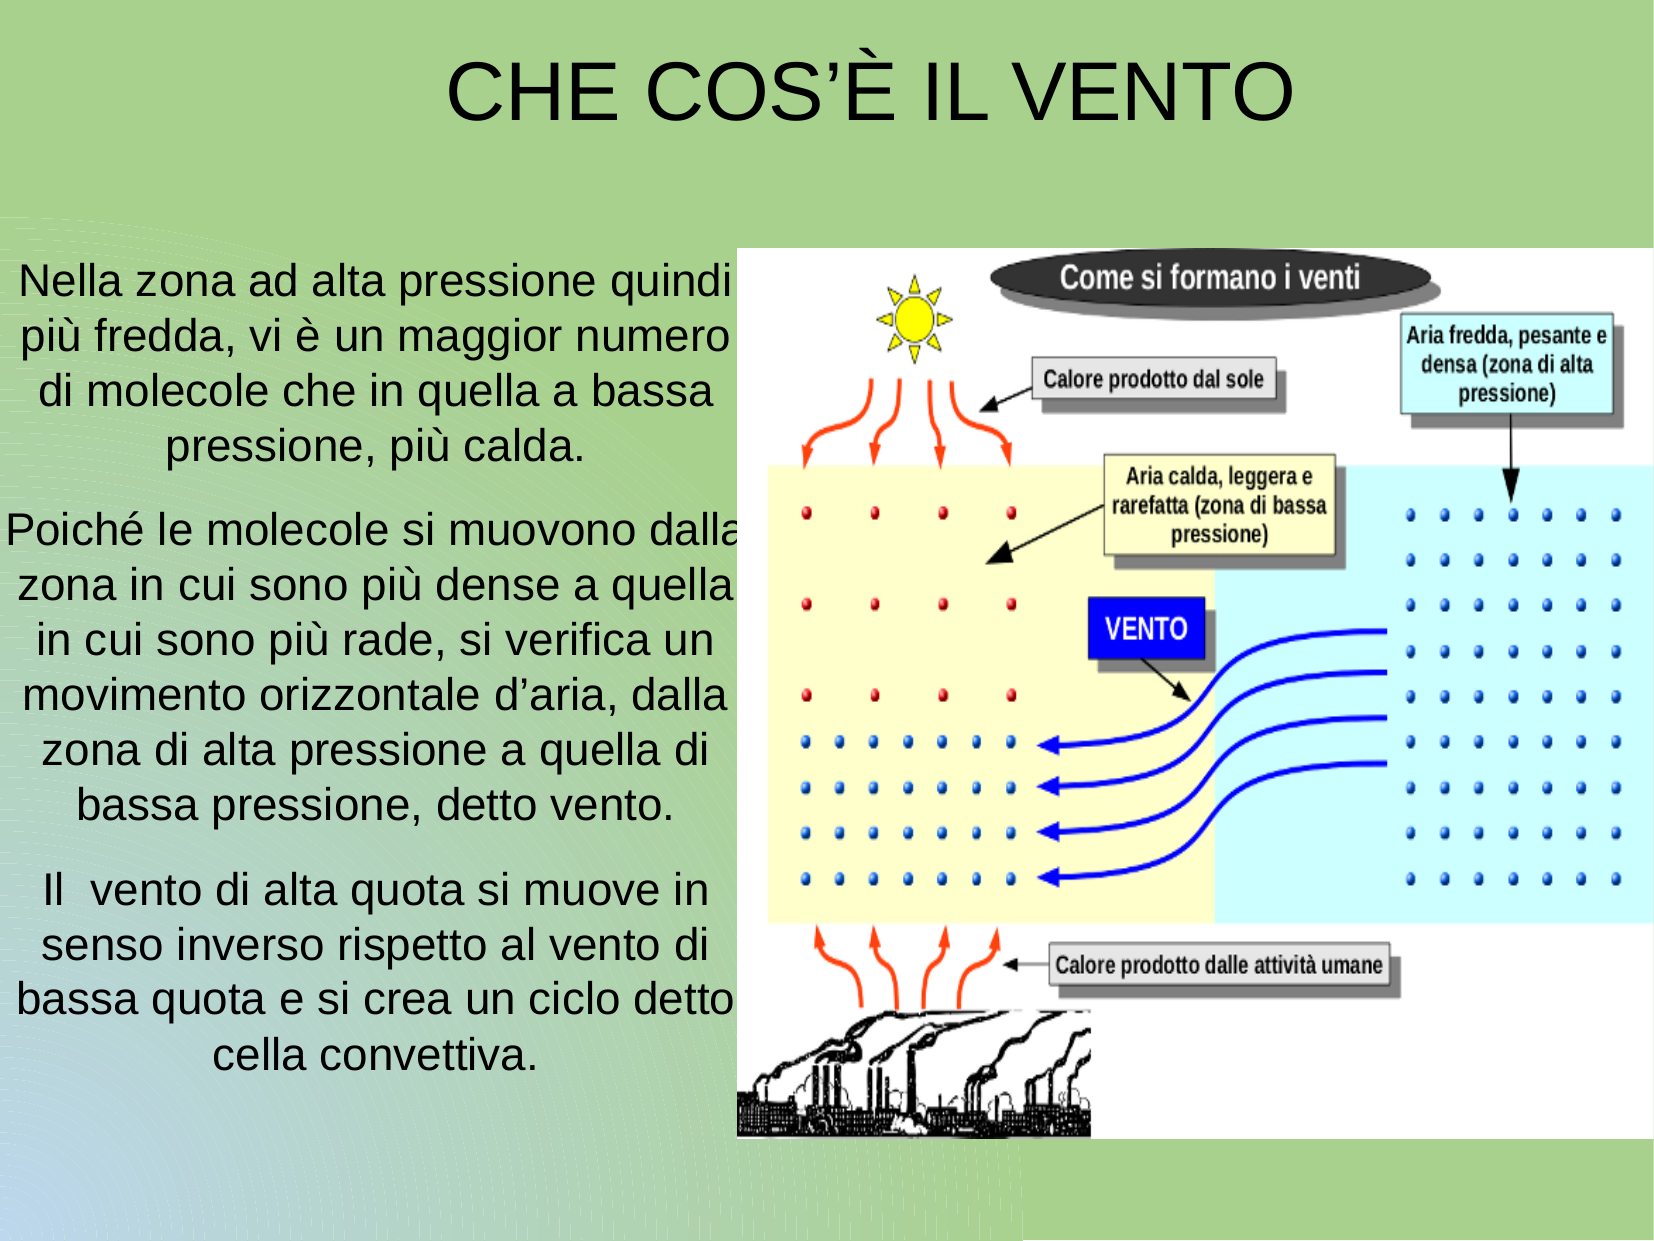

# CHE COS’È IL VENTO
Nella zona ad alta pressione quindi più fredda, vi è un maggior numero di molecole che in quella a bassa pressione, più calda.
Poiché le molecole si muovono dalla zona in cui sono più dense a quella in cui sono più rade, si verifica un movimento orizzontale d’aria, dalla zona di alta pressione a quella di bassa pressione, detto vento.
Il vento di alta quota si muove in senso inverso rispetto al vento di bassa quota e si crea un ciclo detto cella convettiva.